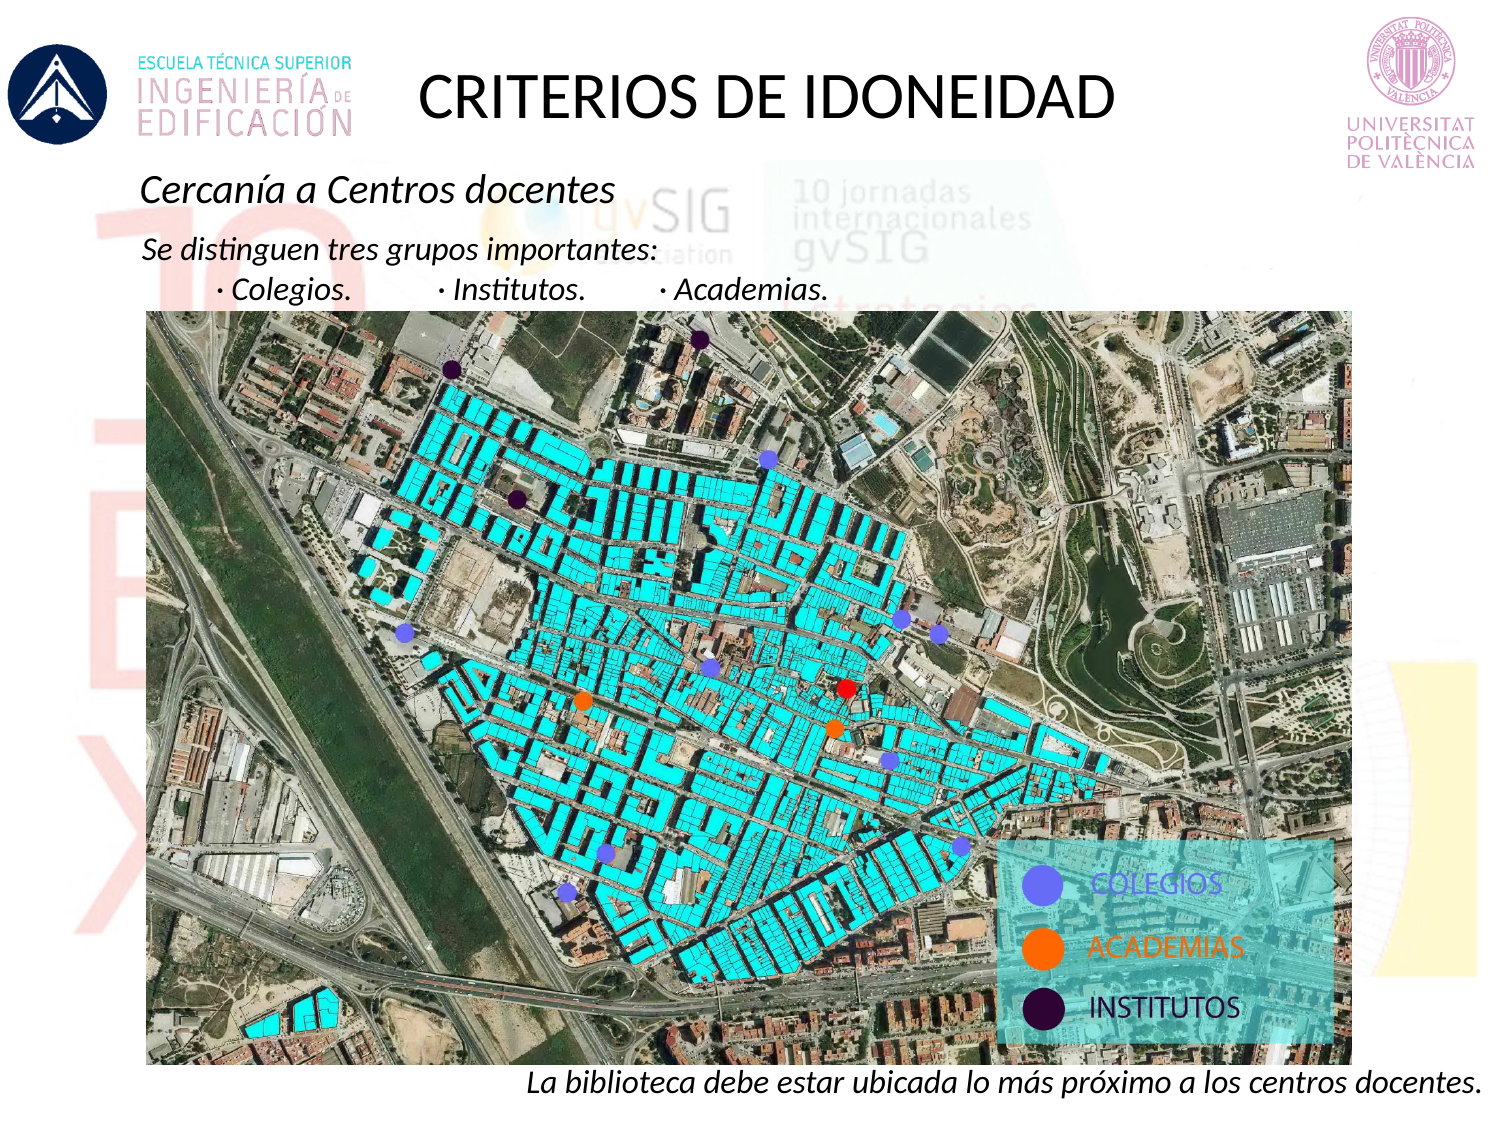

CRITERIOS DE IDONEIDAD
#
	Cercanía a Centros docentes
Se distinguen tres grupos importantes:
	· Colegios.		· Institutos.	· Academias.
La biblioteca debe estar ubicada lo más próximo a los centros docentes.